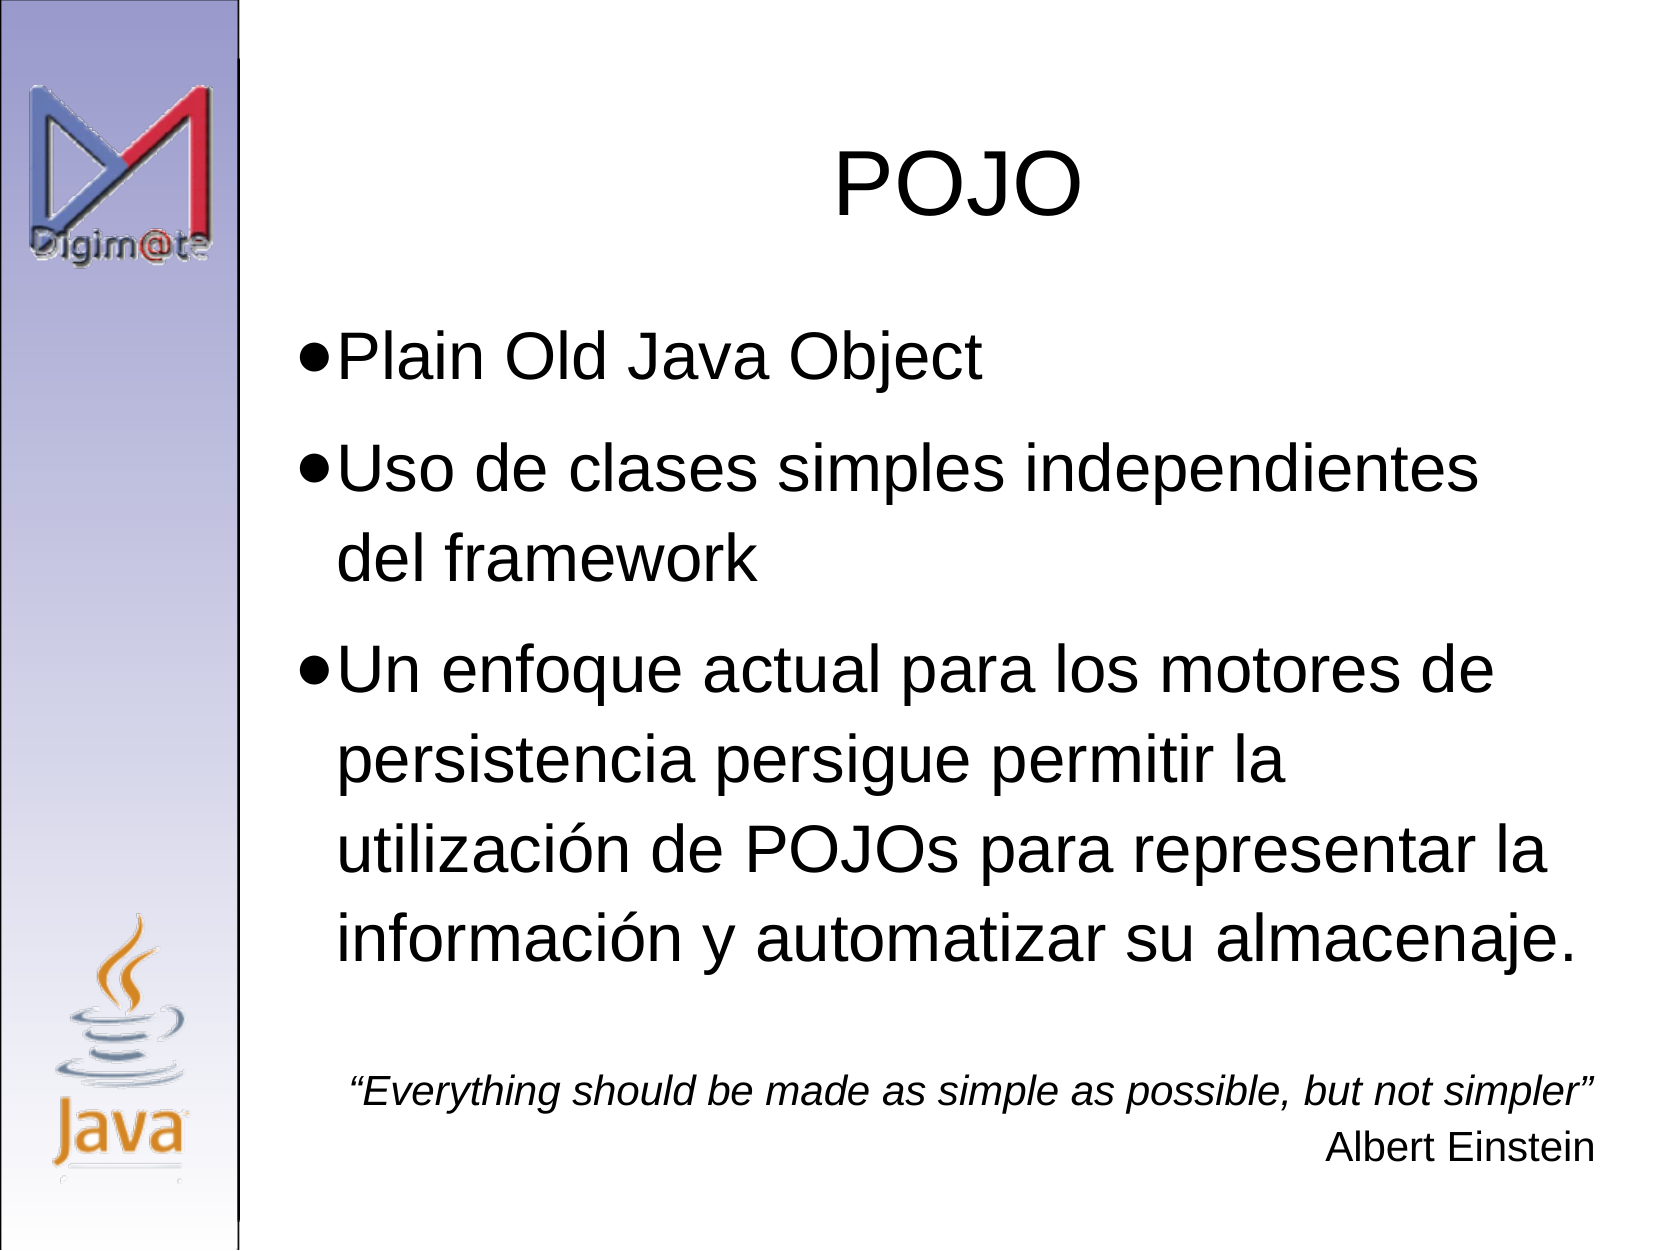

# POJO
Plain Old Java Object
Uso de clases simples independientes del framework
Un enfoque actual para los motores de persistencia persigue permitir la utilización de POJOs para representar la información y automatizar su almacenaje.
“Everything should be made as simple as possible, but not simpler”
Albert Einstein